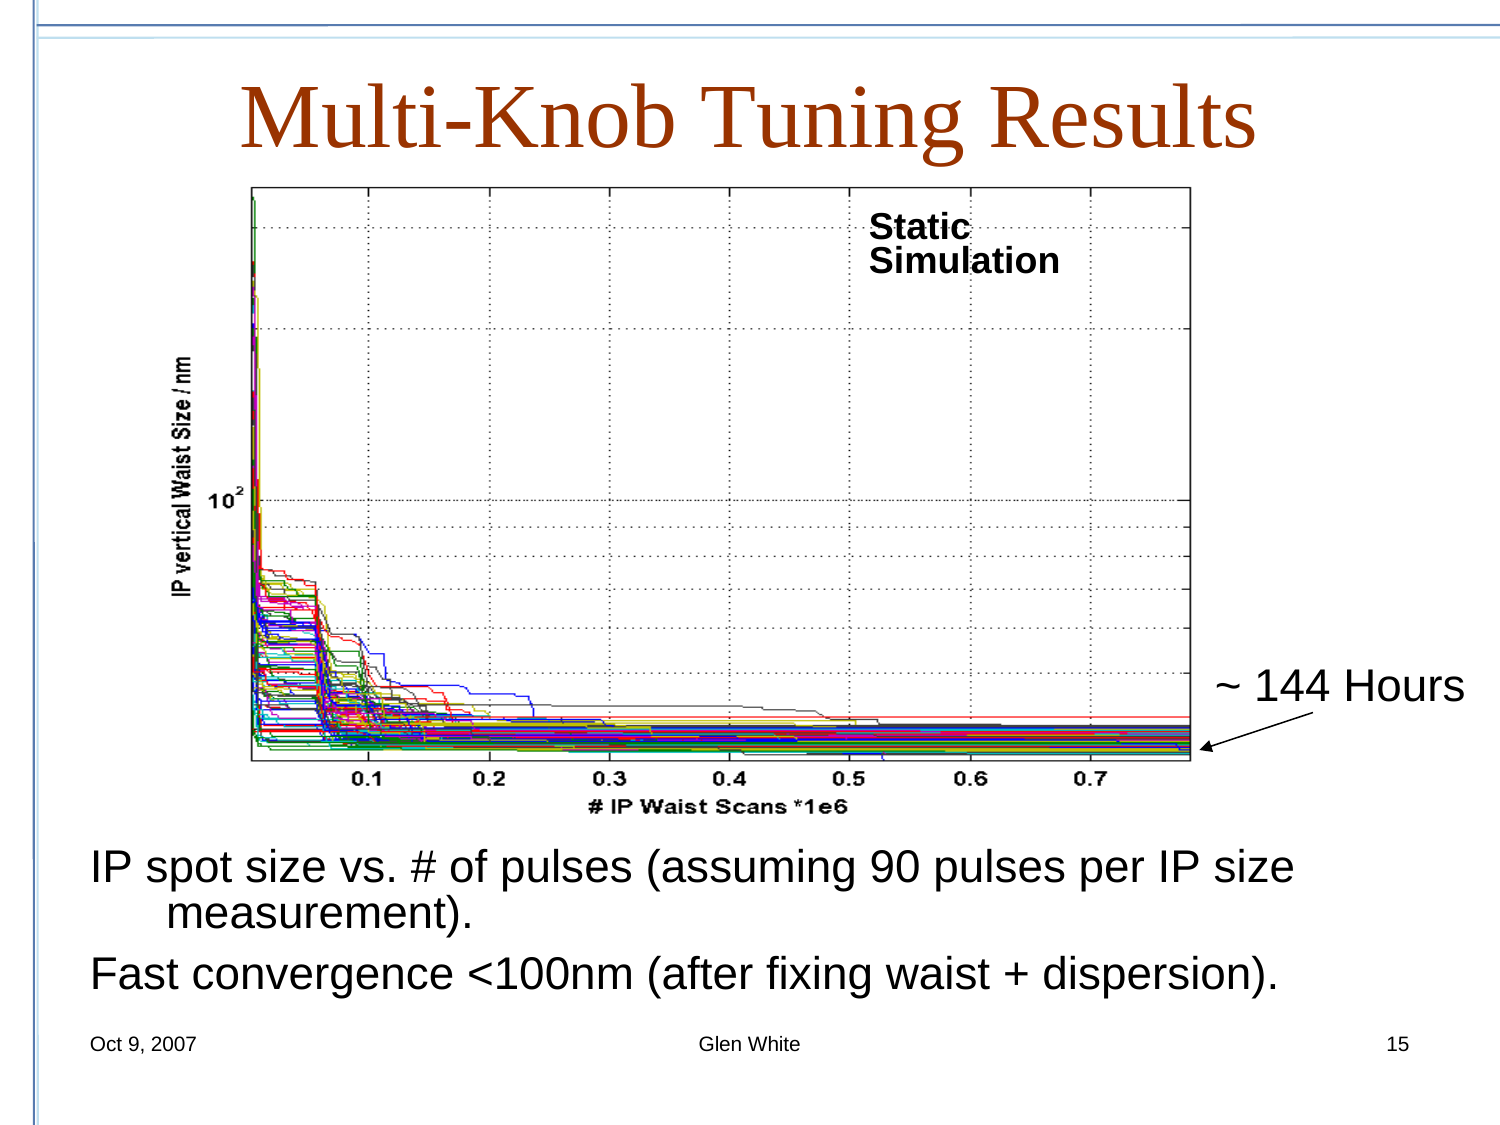

# Multi-Knob Tuning Results
Static Simulation
~ 144 Hours
IP spot size vs. # of pulses (assuming 90 pulses per IP size measurement).
Fast convergence <100nm (after fixing waist + dispersion).
Glen White
15